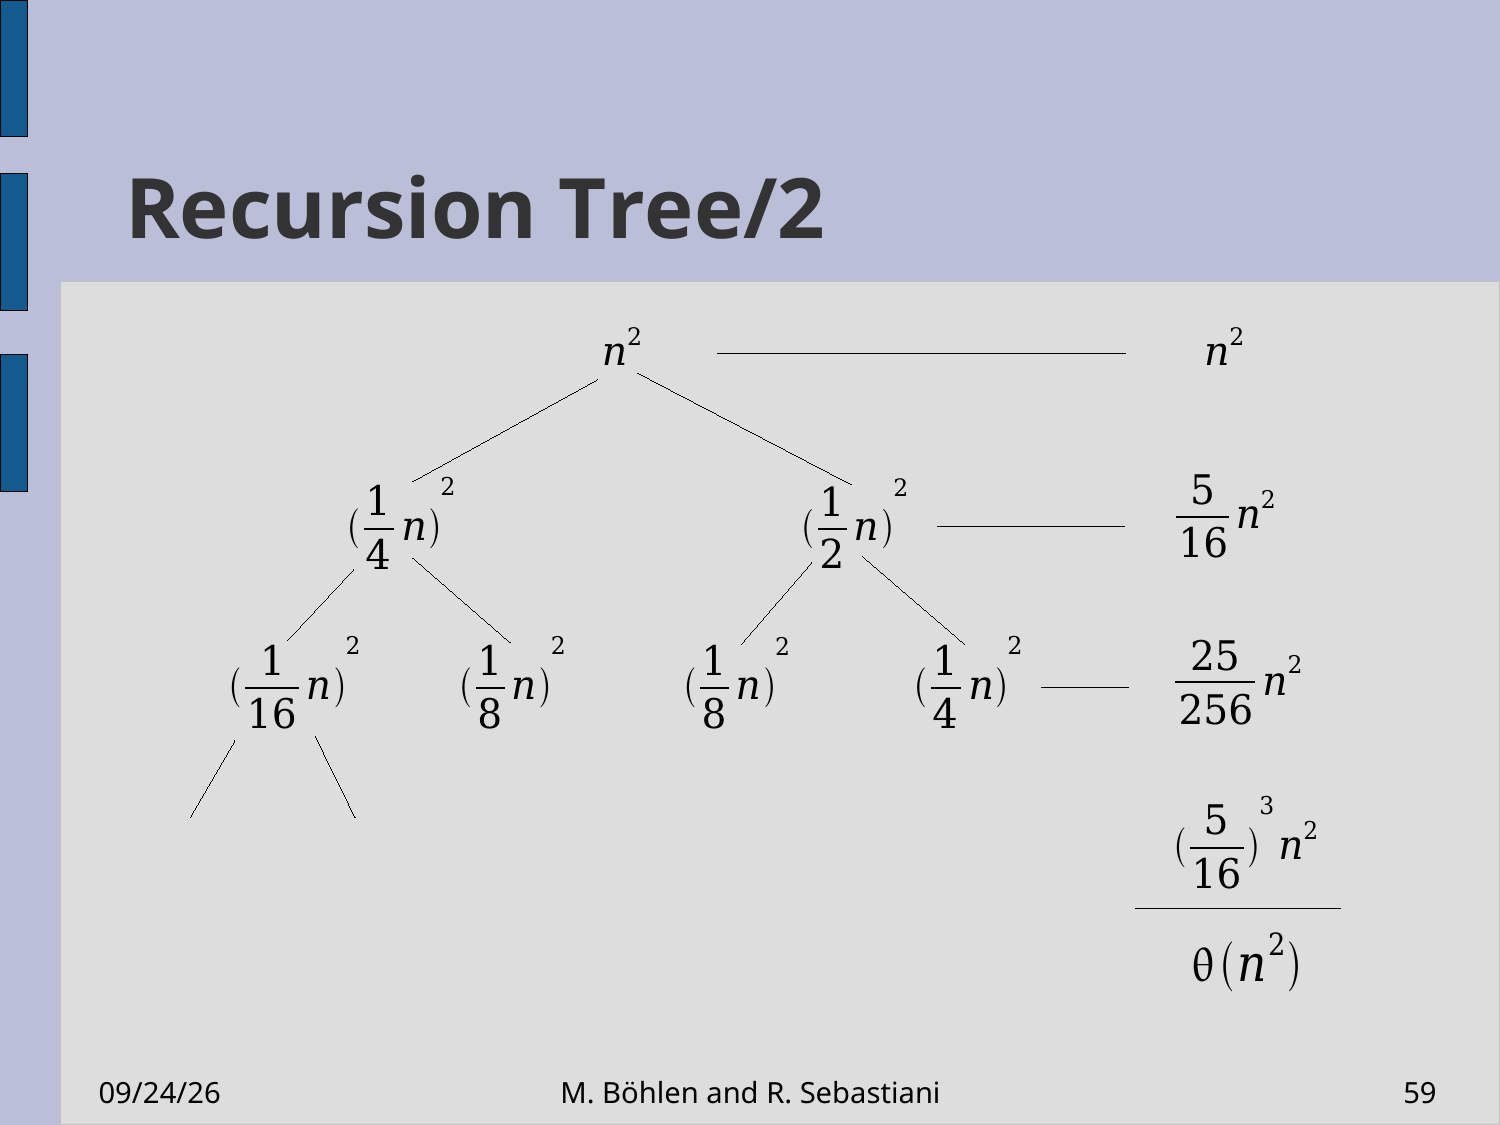

# Recursion Tree/2
M. Böhlen and R. Sebastiani
59